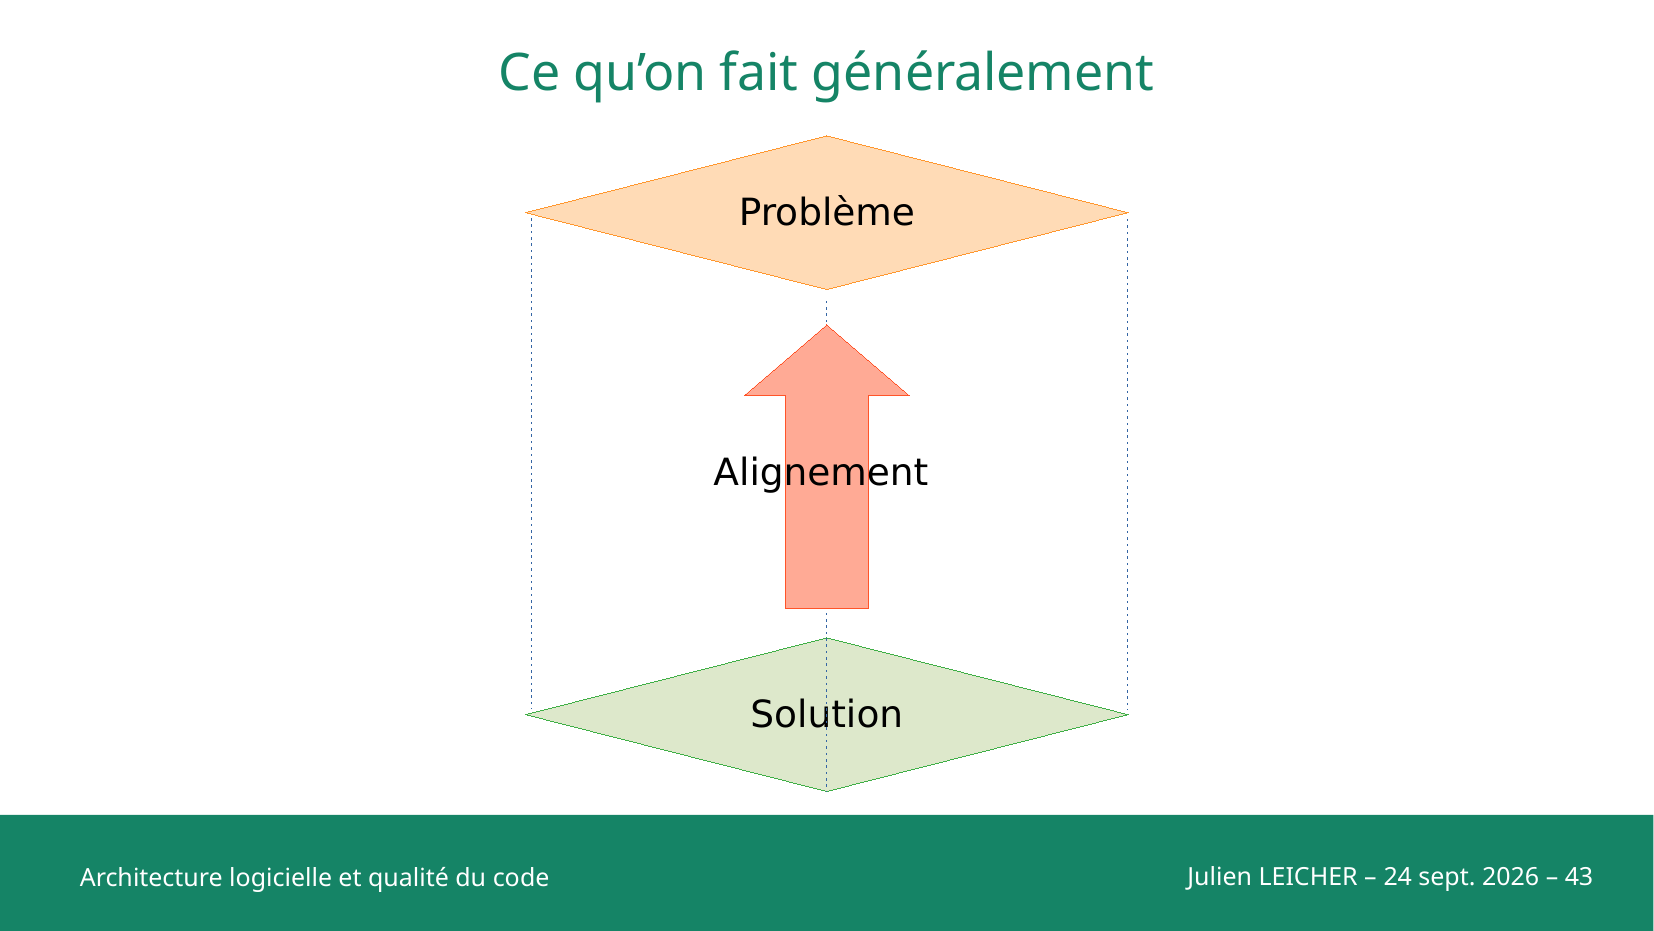

Ce qu’on fait généralement
Problème
Alignement
Solution
Julien LEICHER – –
Architecture logicielle et qualité du code